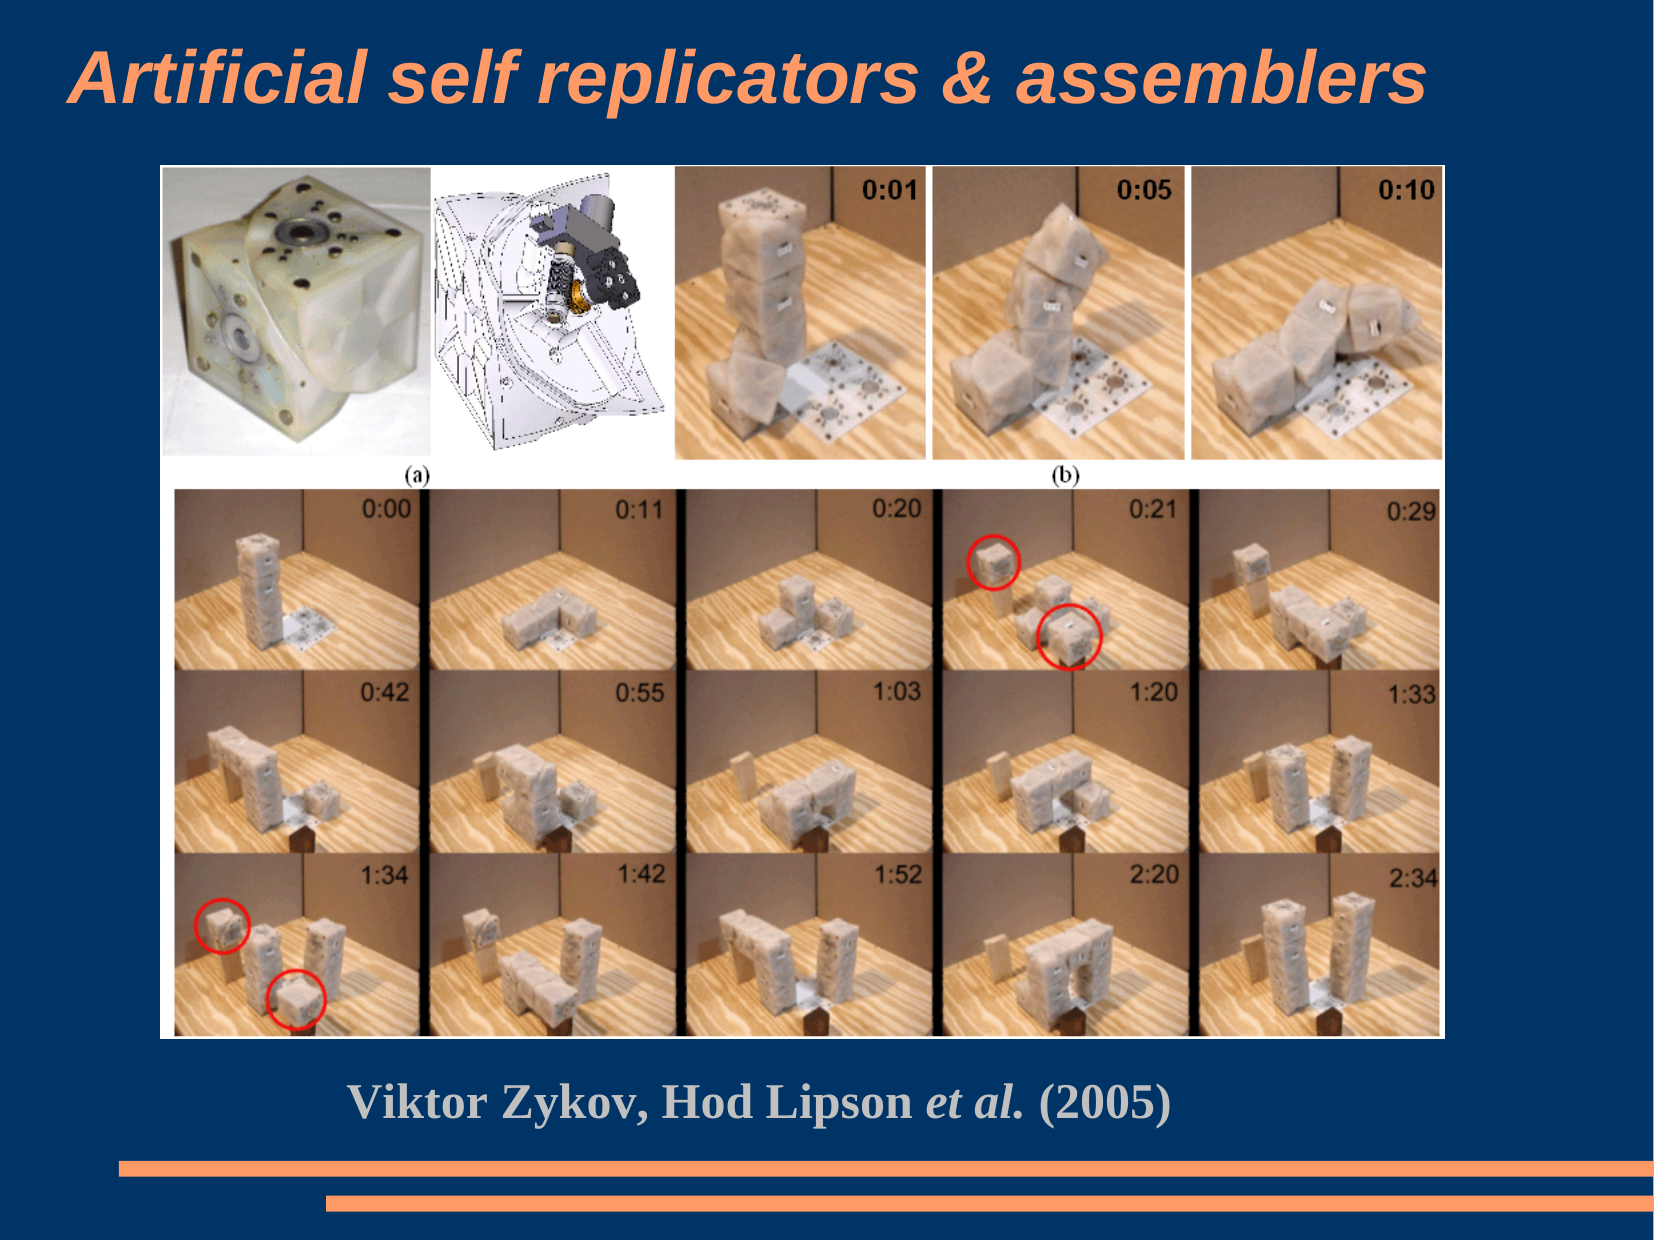

# Artificial self replicators & assemblers
 Viktor Zykov, Hod Lipson et al. (2005)